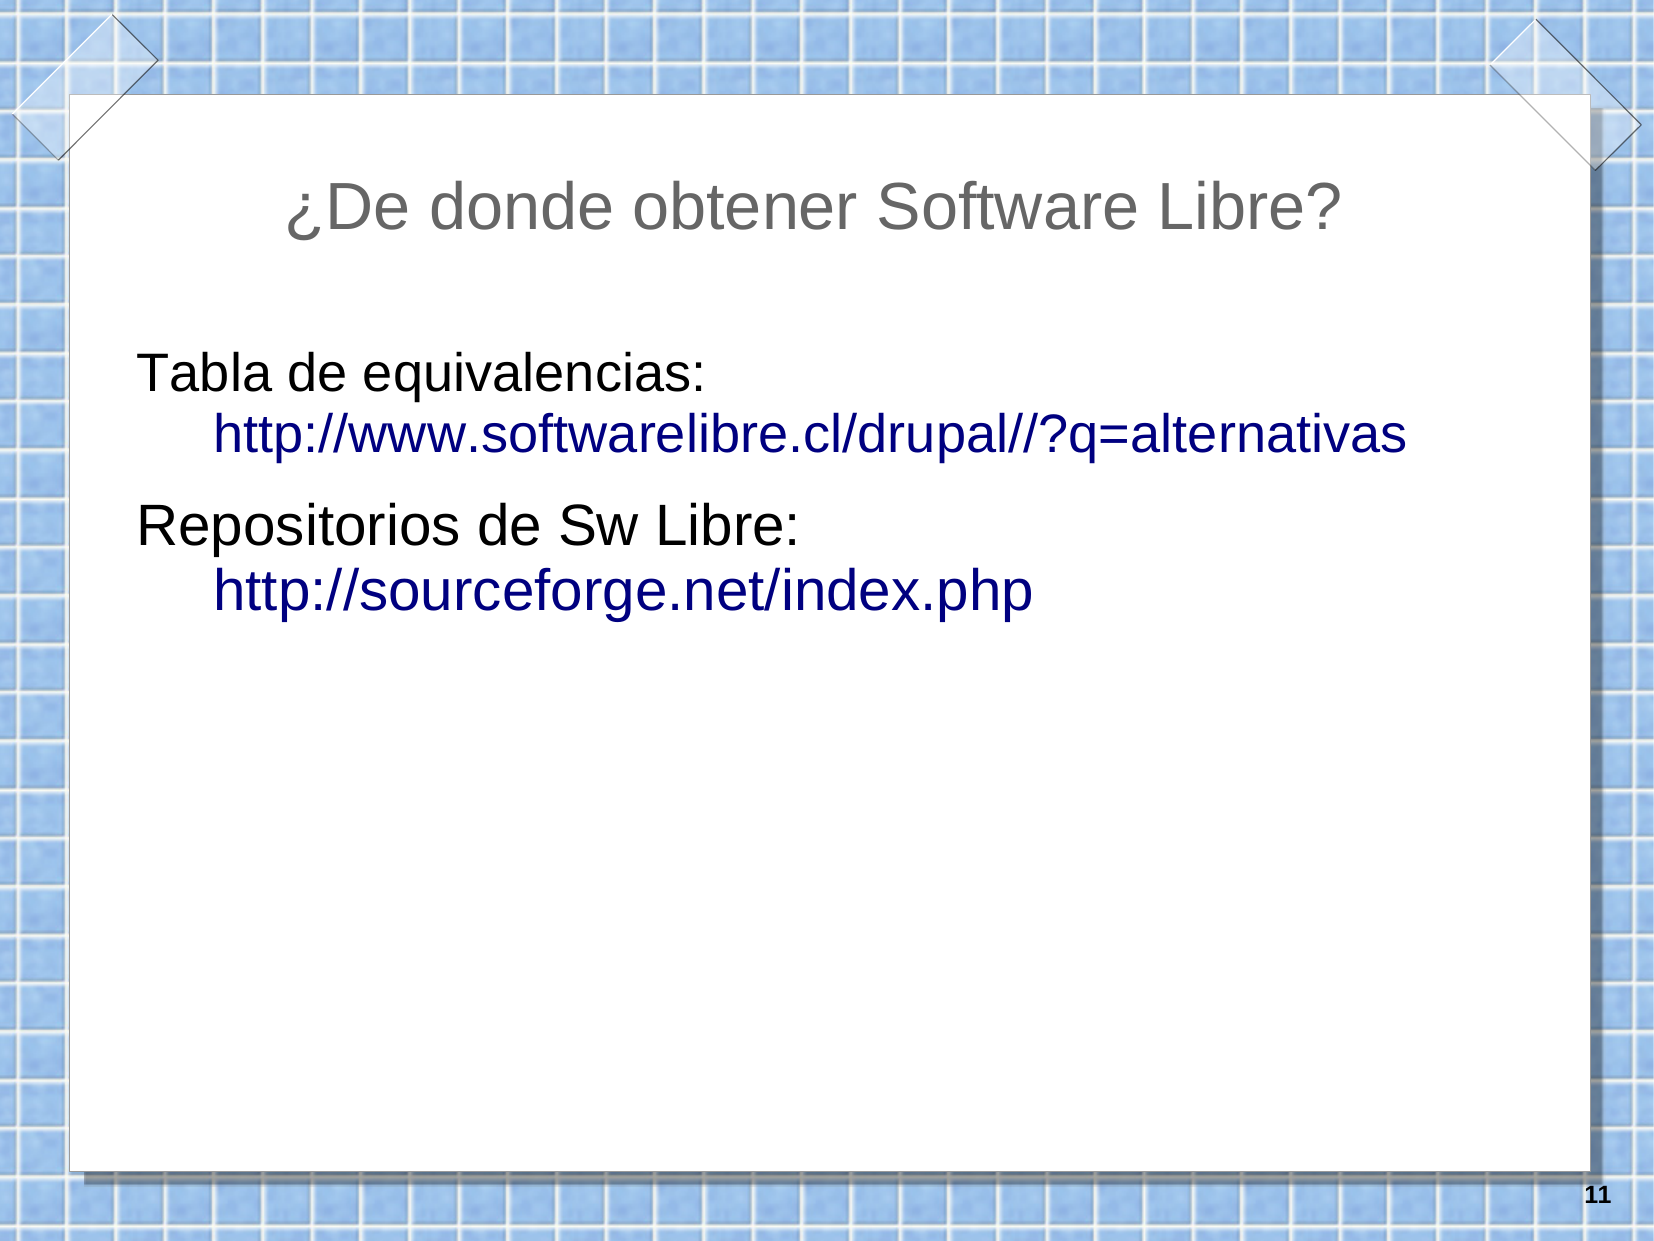

# ¿De donde obtener Software Libre?
Tabla de equivalencias: http://www.softwarelibre.cl/drupal//?q=alternativas
Repositorios de Sw Libre: http://sourceforge.net/index.php